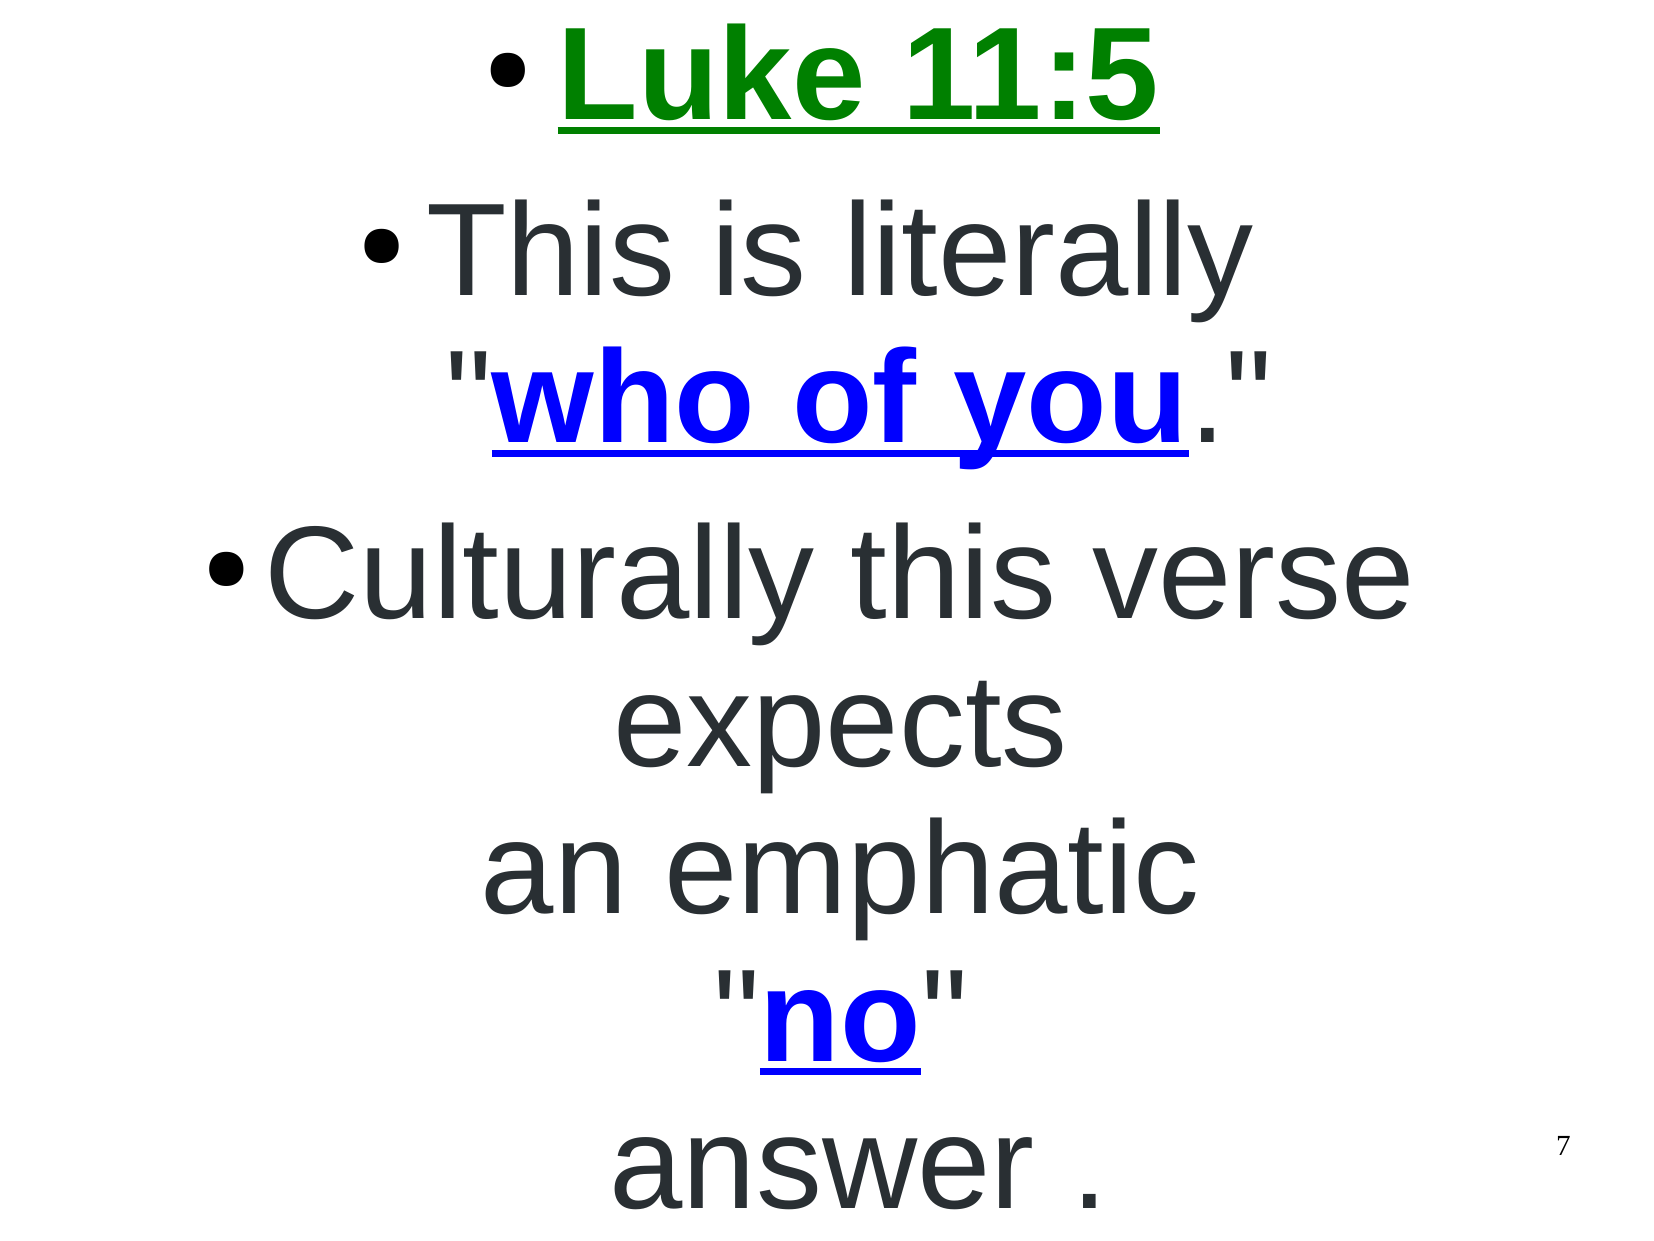

# Luke 11:5
This is literally
"who of you."
Culturally this verse
expects
an emphatic
"no"
answer .
7